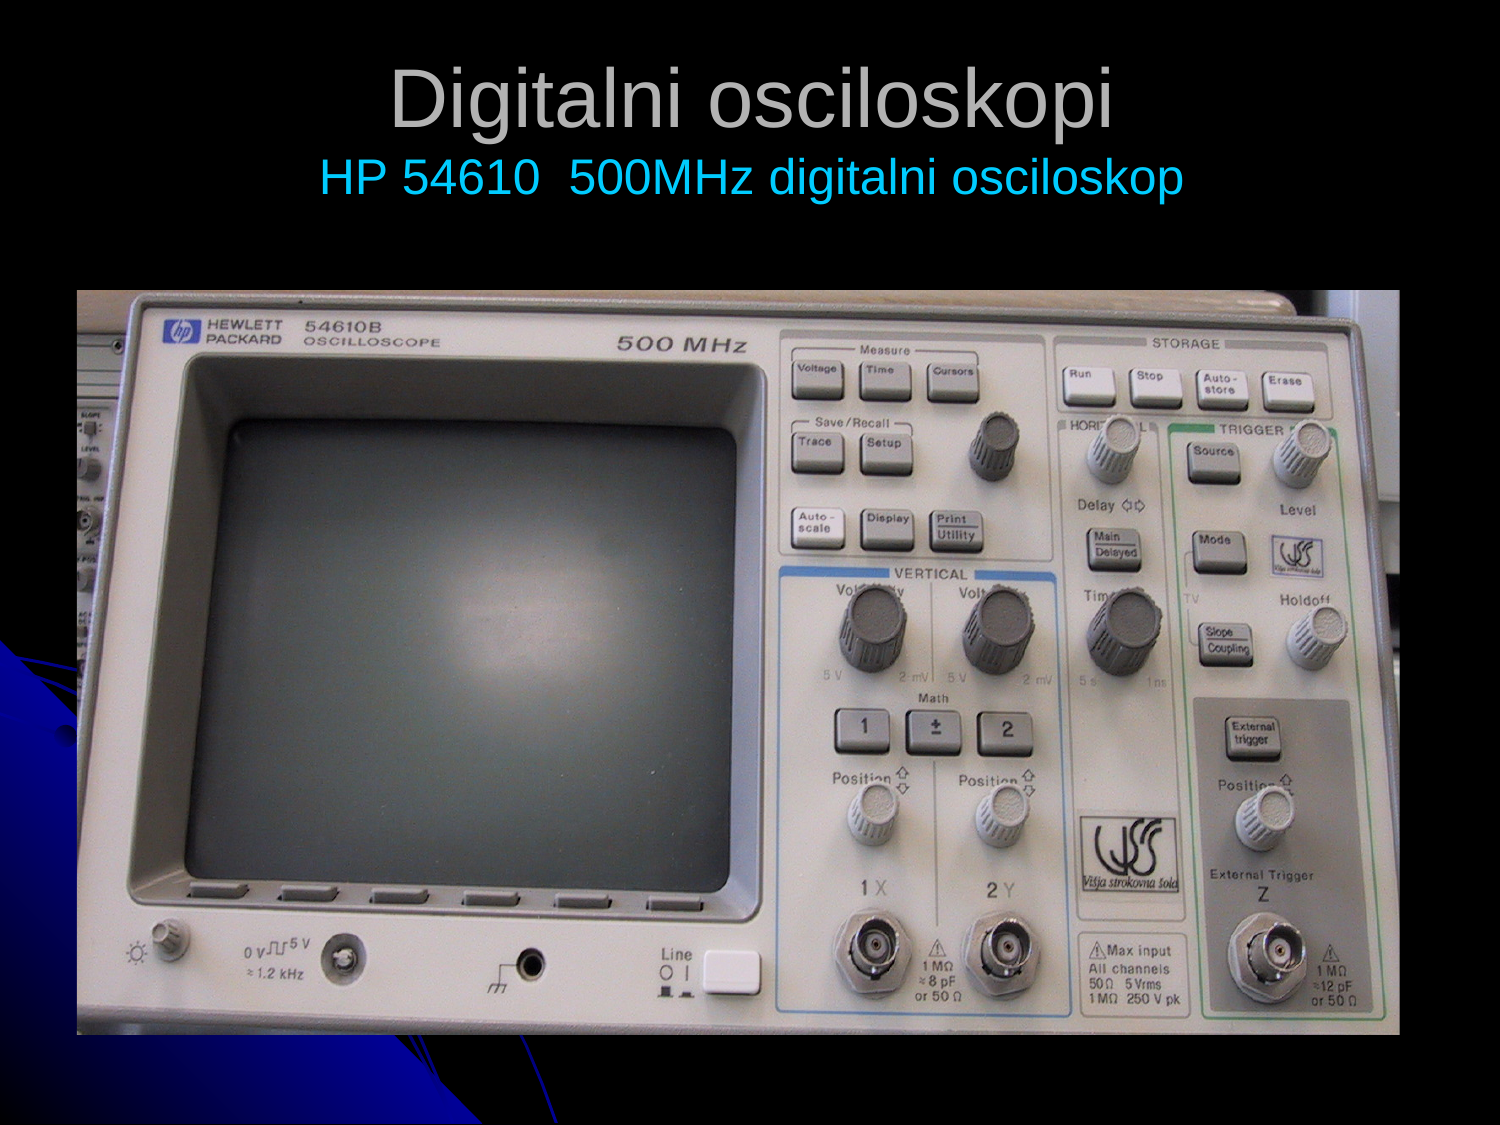

# Digitalni osciloskopi HP 54610 500MHz digitalni osciloskop